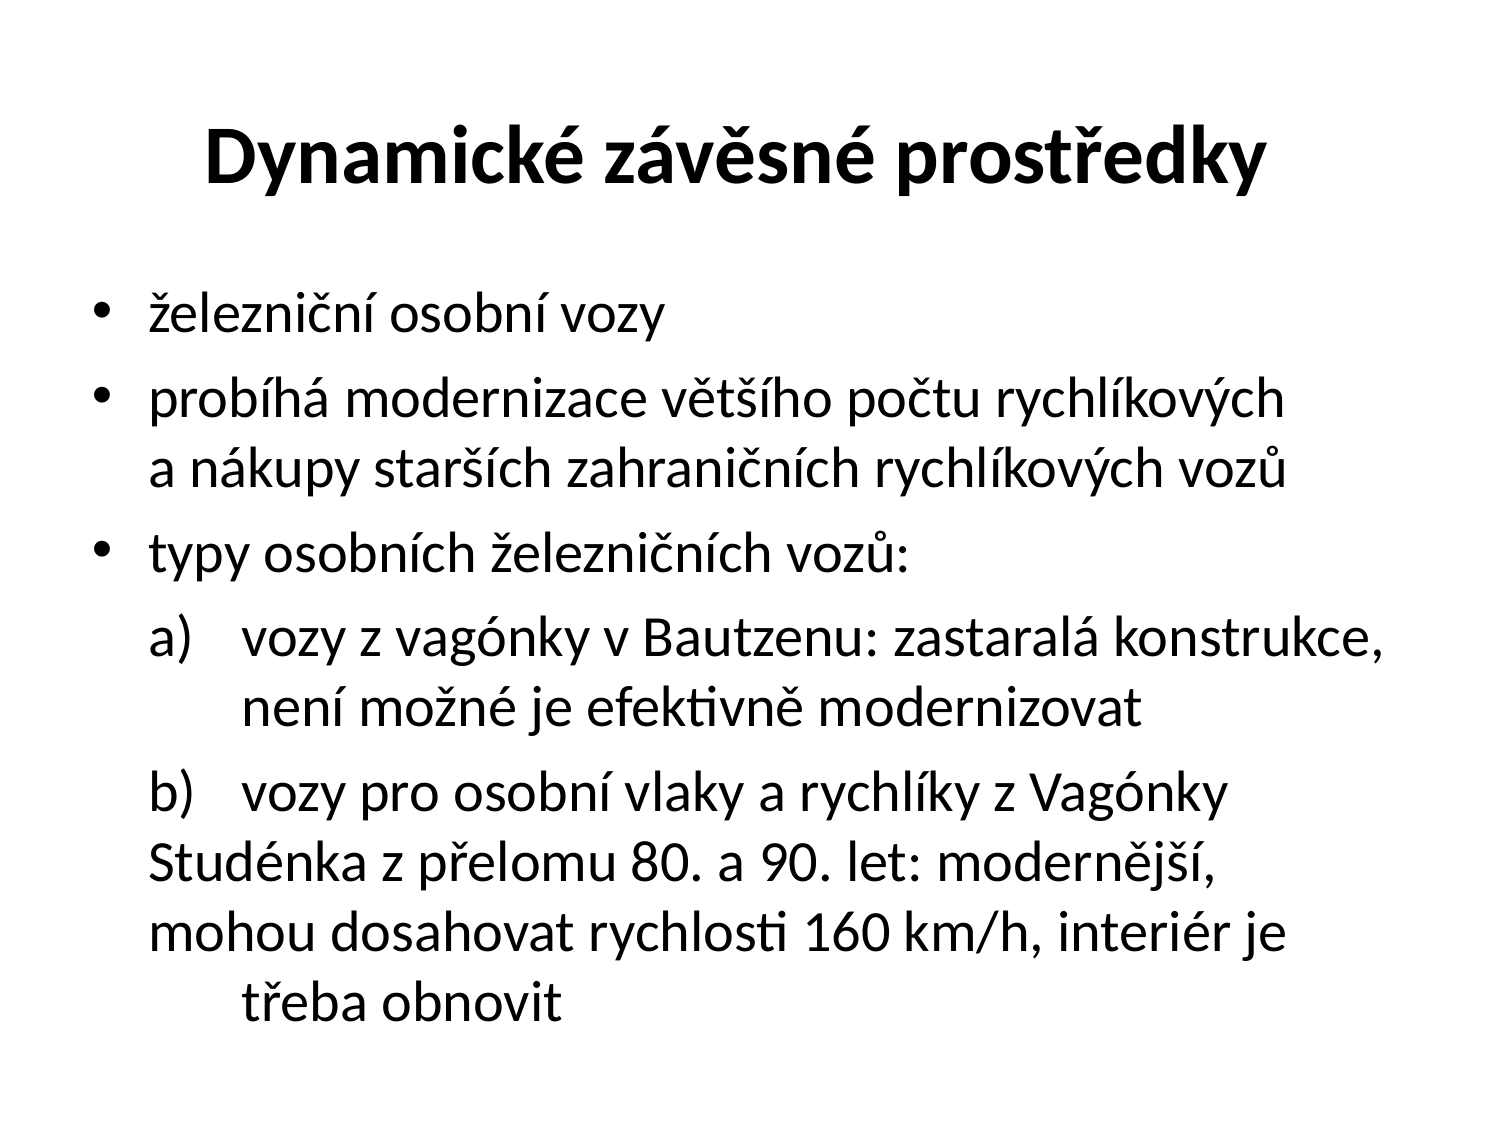

# Dynamické závěsné prostředky
železniční osobní vozy
probíhá modernizace většího počtu rychlíkových
a nákupy starších zahraničních rychlíkových vozů
typy osobních železničních vozů:
	a)	vozy z vagónky v Bautzenu: zastaralá konstrukce, 	není možné je efektivně modernizovat
	b)	vozy pro osobní vlaky a rychlíky z Vagónky 	Studénka z přelomu 80. a 90. let: modernější, 	mohou dosahovat rychlosti 160 km/h, interiér je 	třeba obnovit